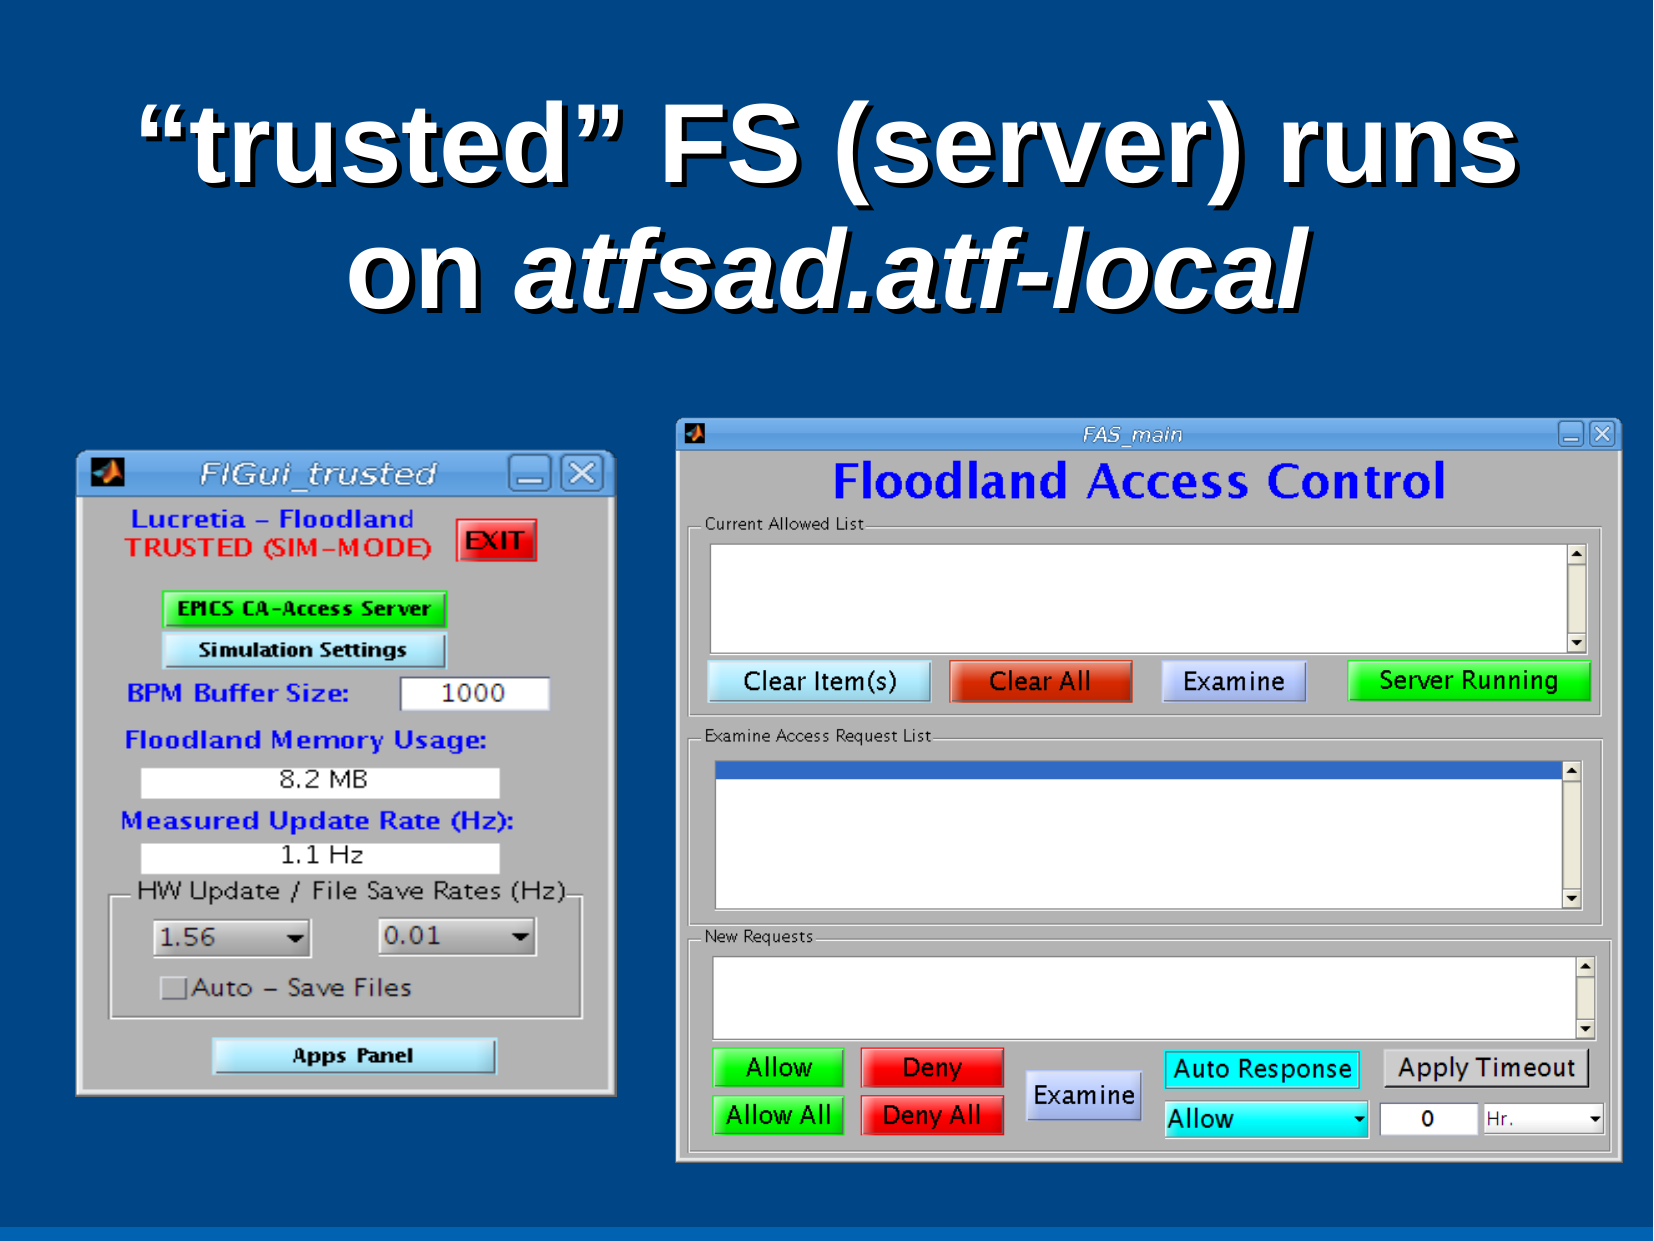

# “trusted” FS (server) runs on atfsad.atf-local